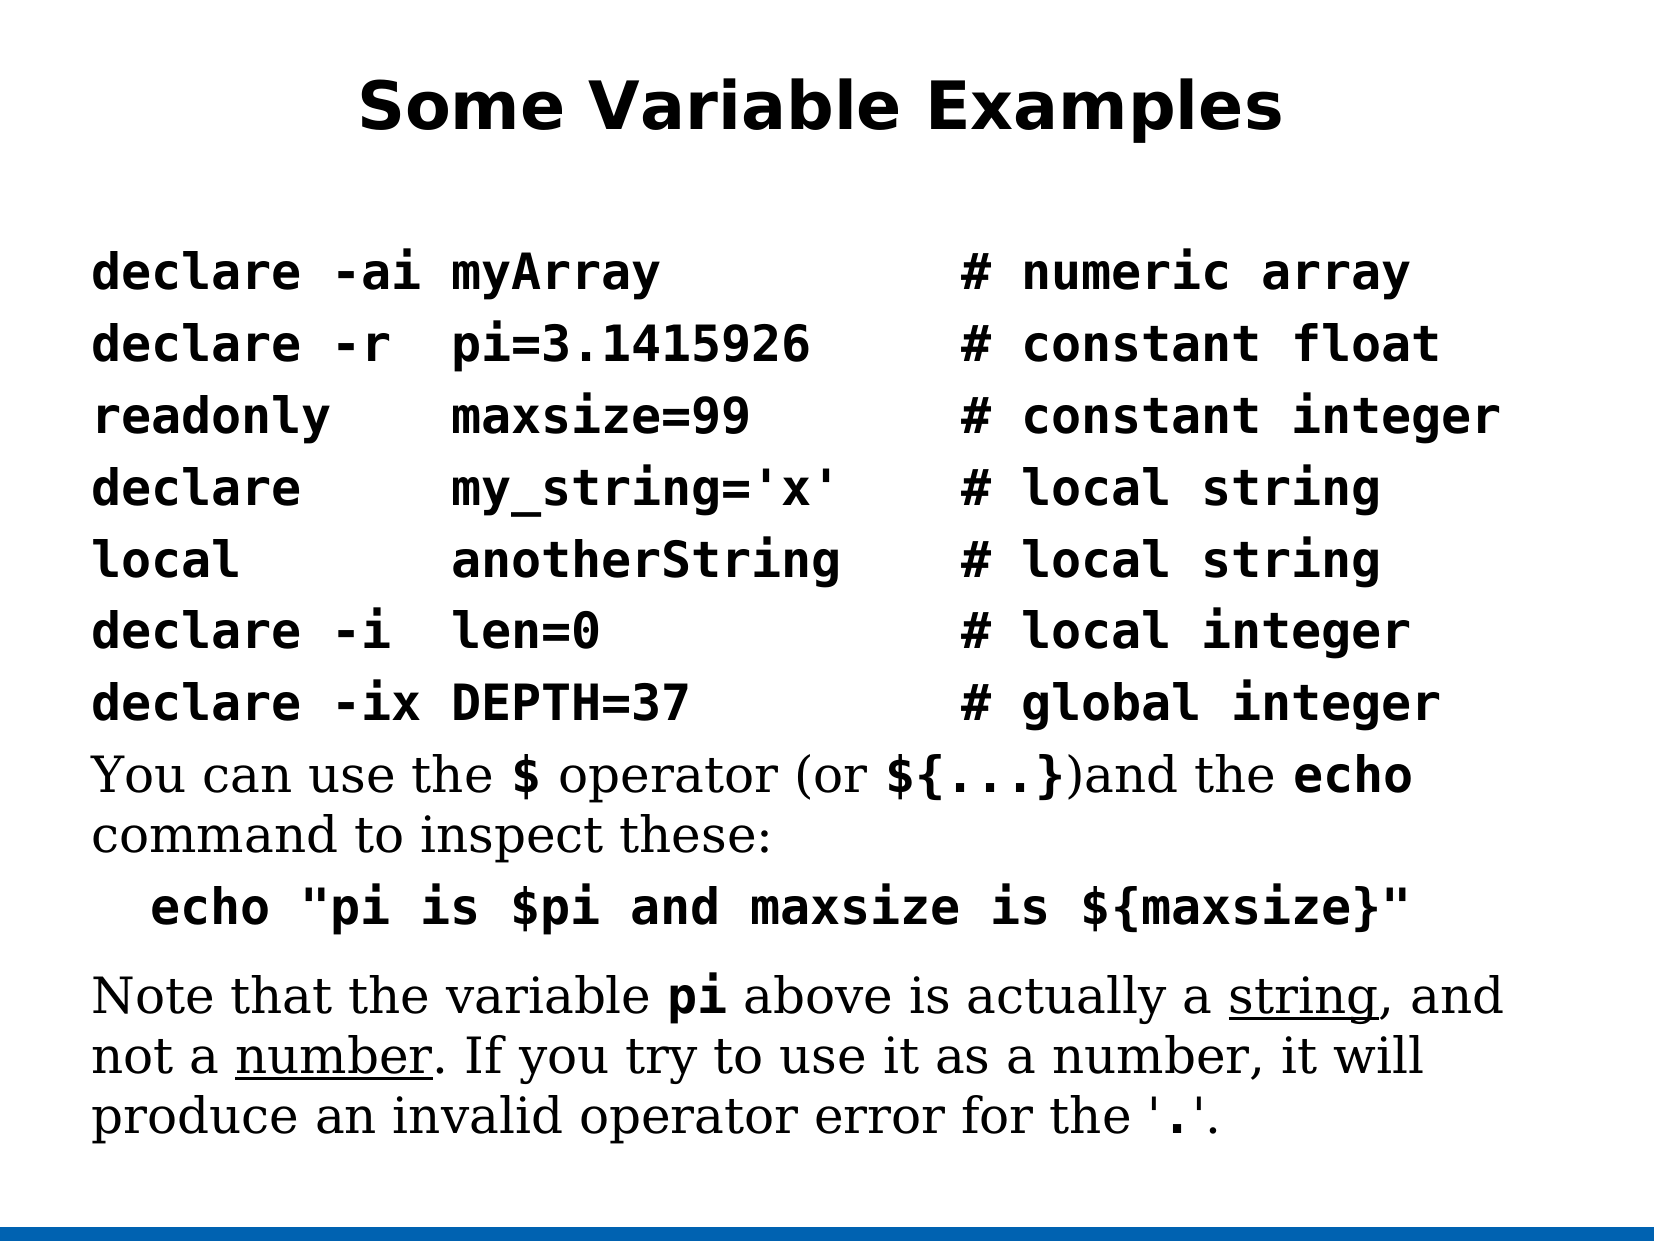

# Some Variable Examples
declare -ai myArray # numeric array
declare -r pi=3.1415926 # constant float
readonly maxsize=99 # constant integer
declare my_string='x' # local string
local anotherString # local string
declare -i len=0 # local integer
declare -ix DEPTH=37 # global integer
You can use the $ operator (or ${...})and the echo command to inspect these:
echo "pi is $pi and maxsize is ${maxsize}"
Note that the variable pi above is actually a string, and not a number. If you try to use it as a number, it will produce an invalid operator error for the '.'.